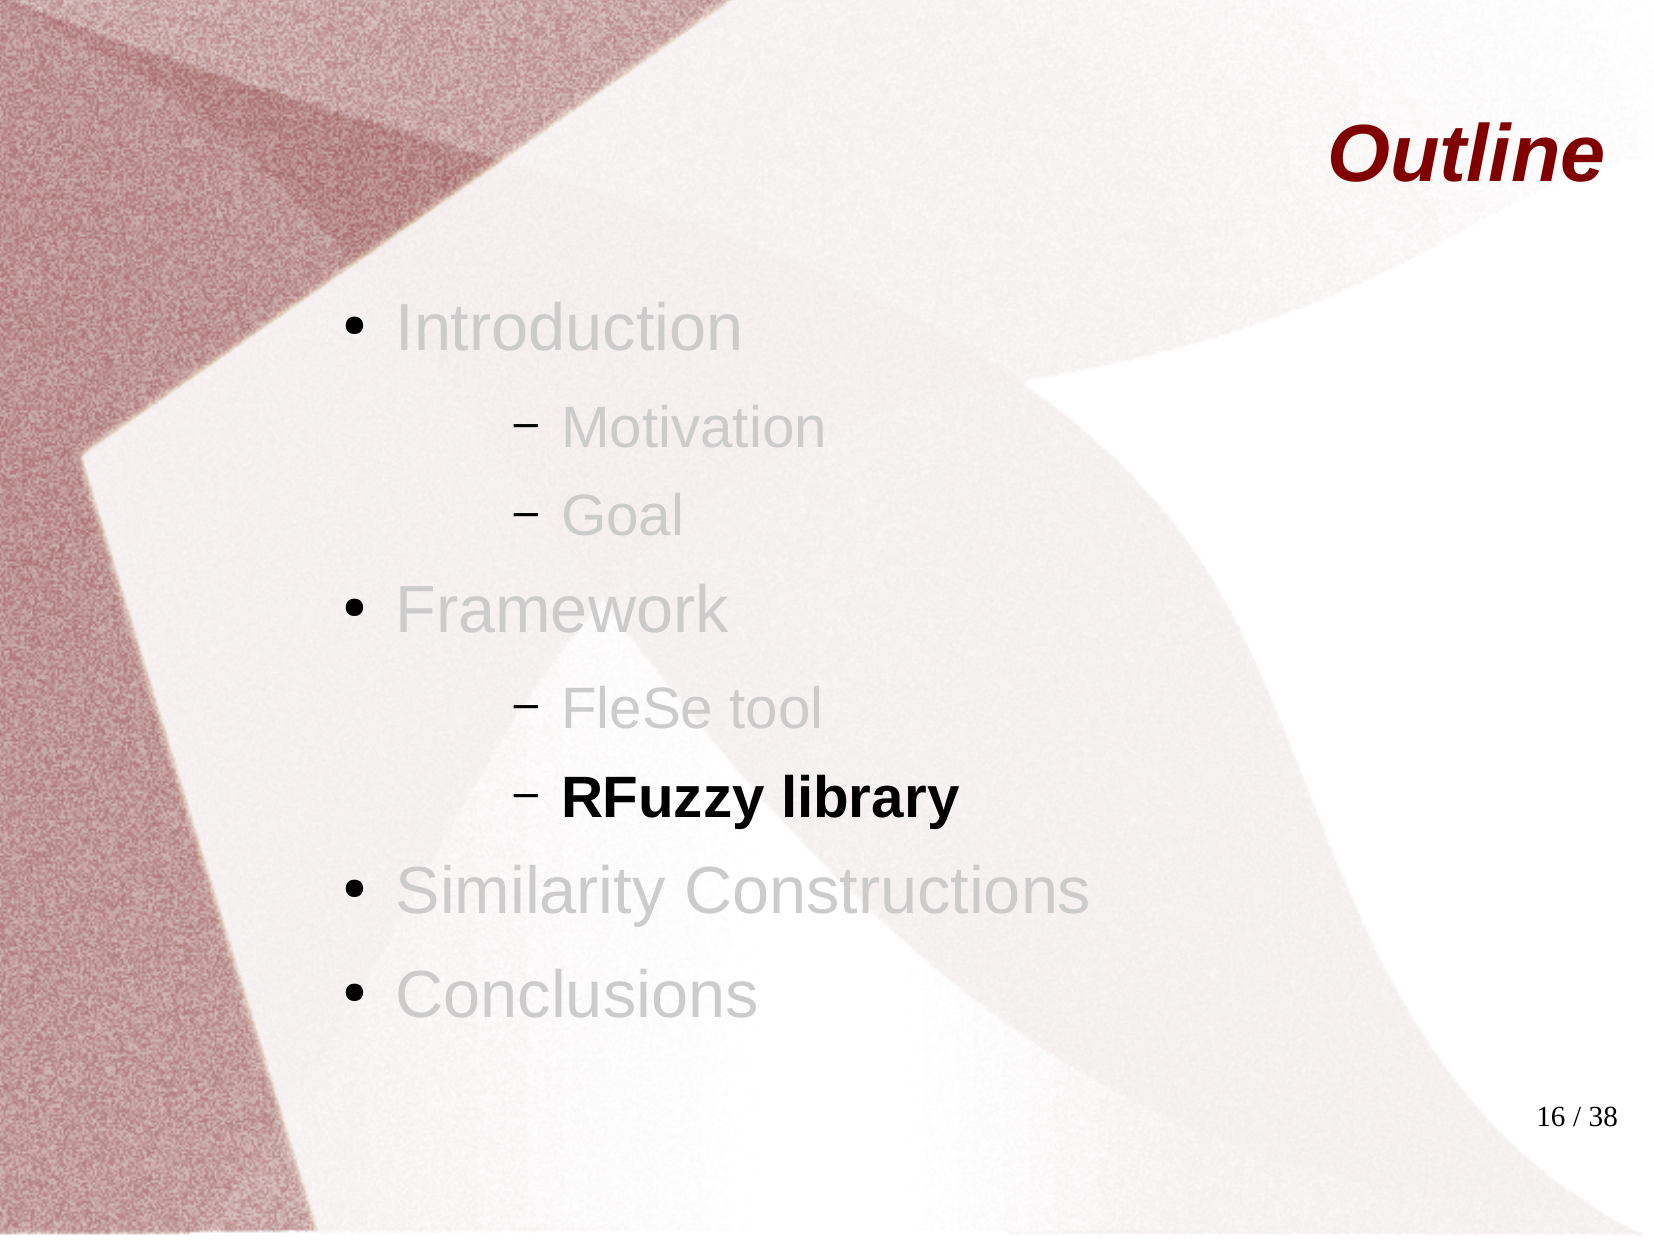

# Outline
Introduction
Motivation
Goal
Framework
FleSe tool
RFuzzy library
Similarity Constructions
Conclusions
16